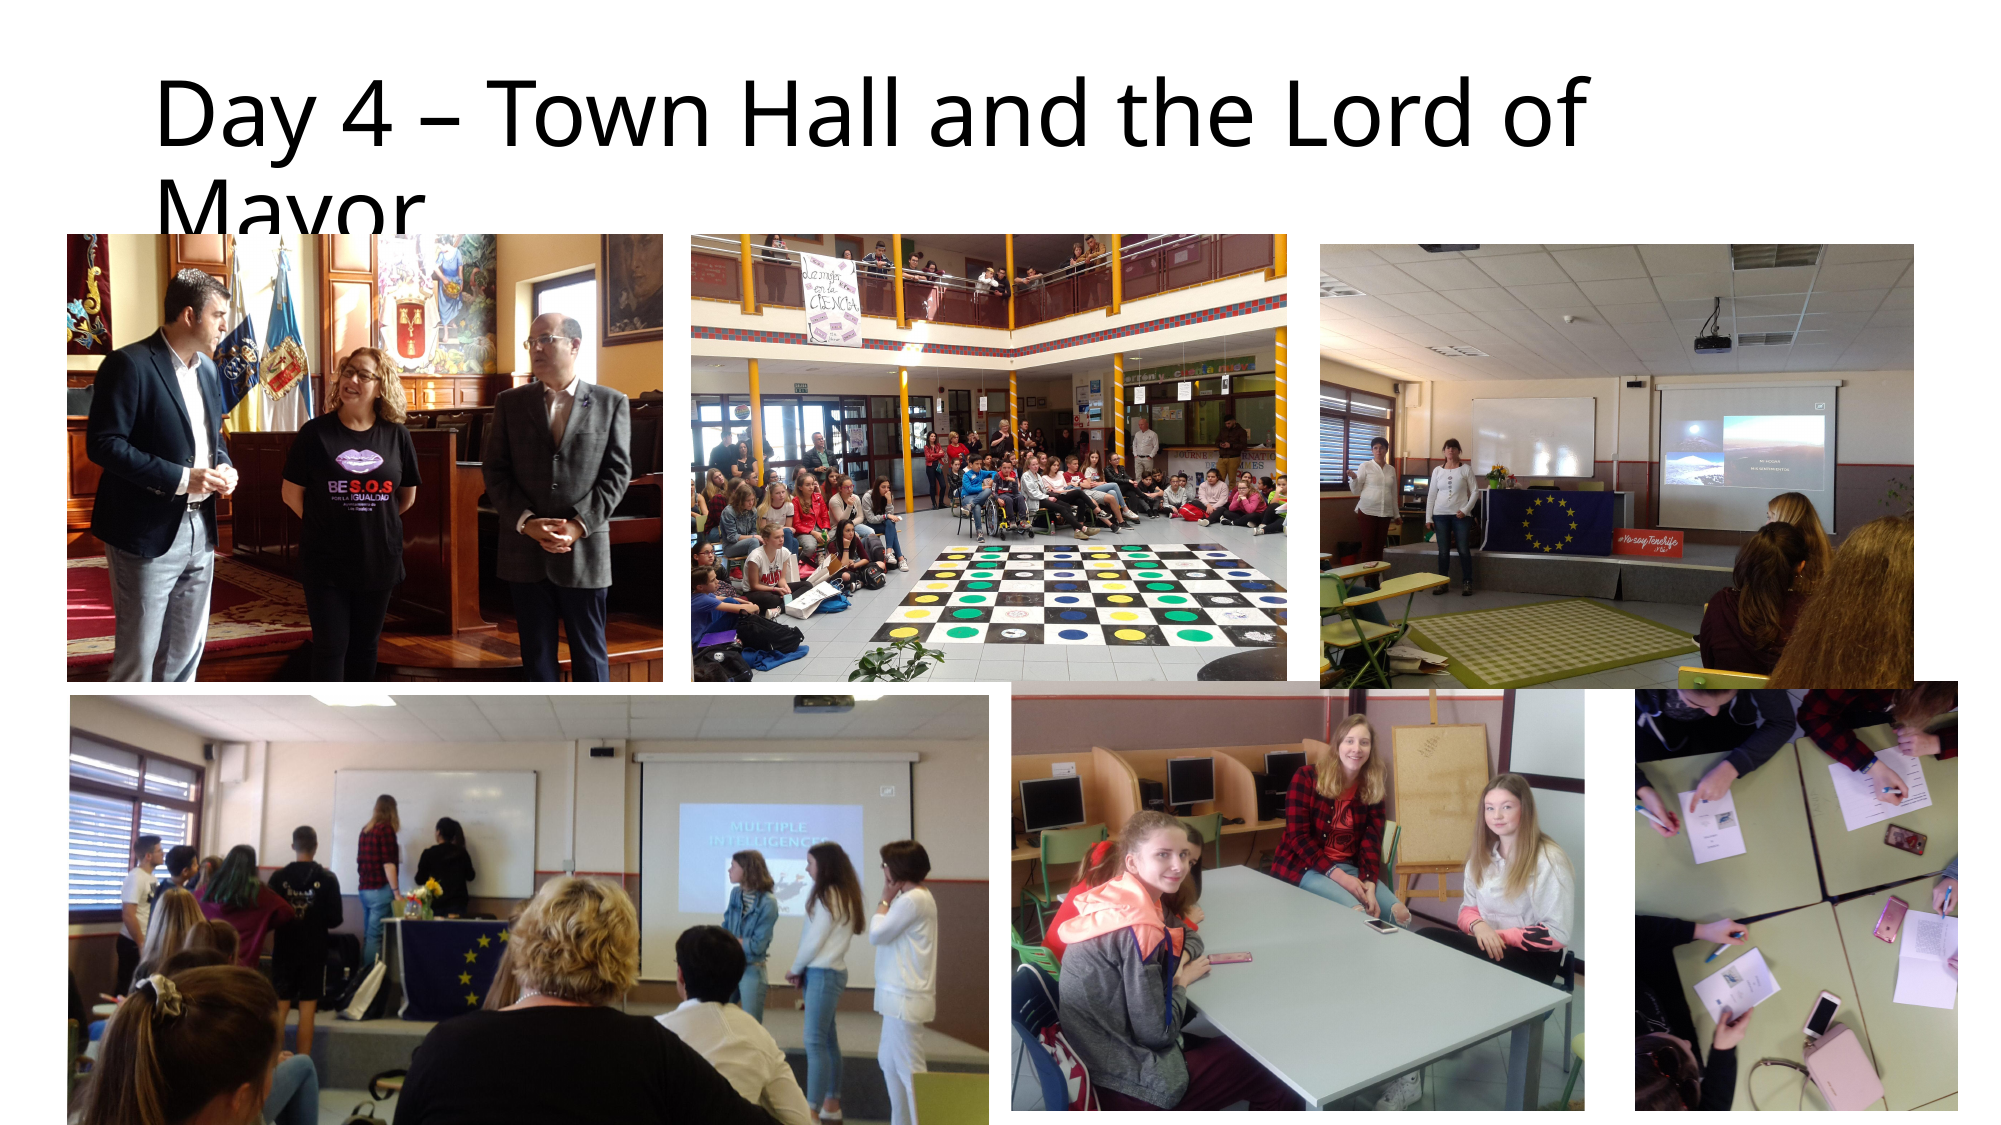

# Day 4 – Town Hall and the Lord of Mayor